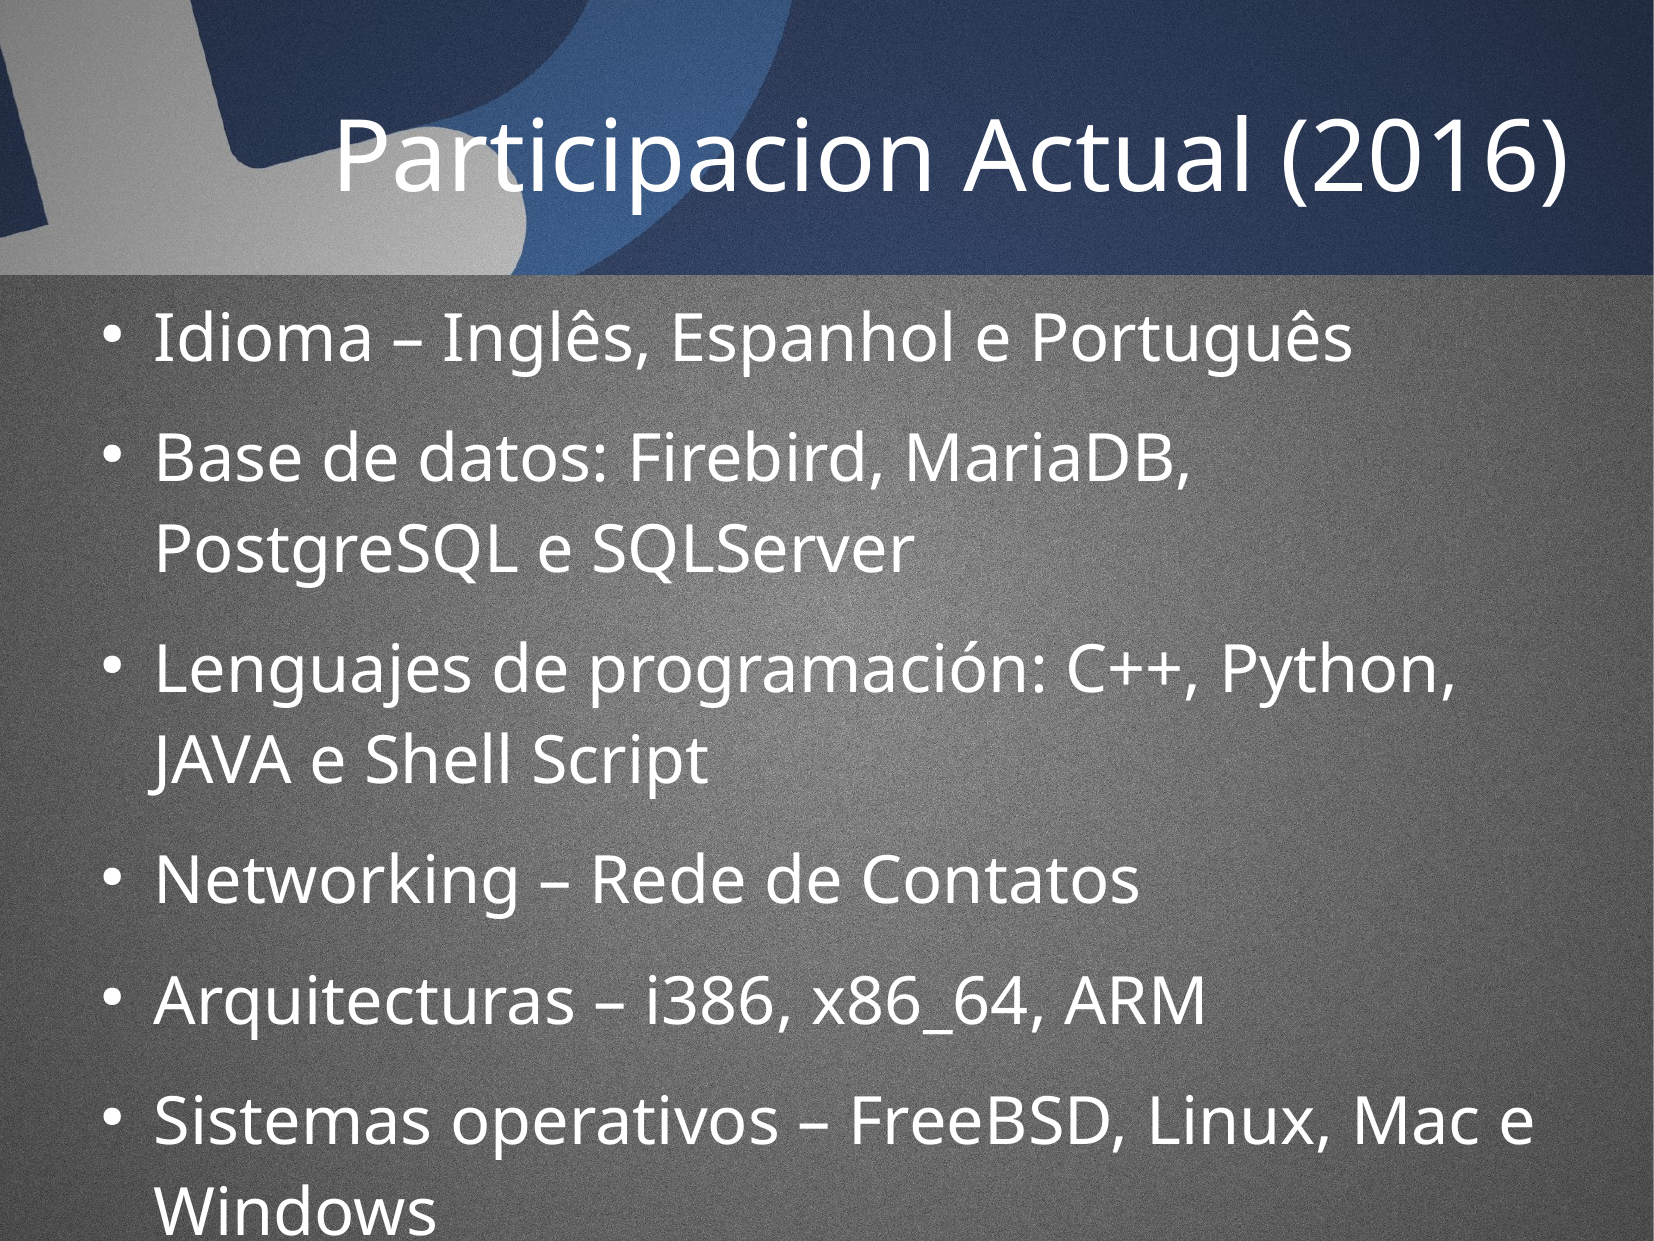

# Participacion Actual (2016)
Idioma – Inglês, Espanhol e Português
Base de datos: Firebird, MariaDB, PostgreSQL e SQLServer
Lenguajes de programación: C++, Python, JAVA e Shell Script
Networking – Rede de Contatos
Arquitecturas – i386, x86_64, ARM
Sistemas operativos – FreeBSD, Linux, Mac e Windows